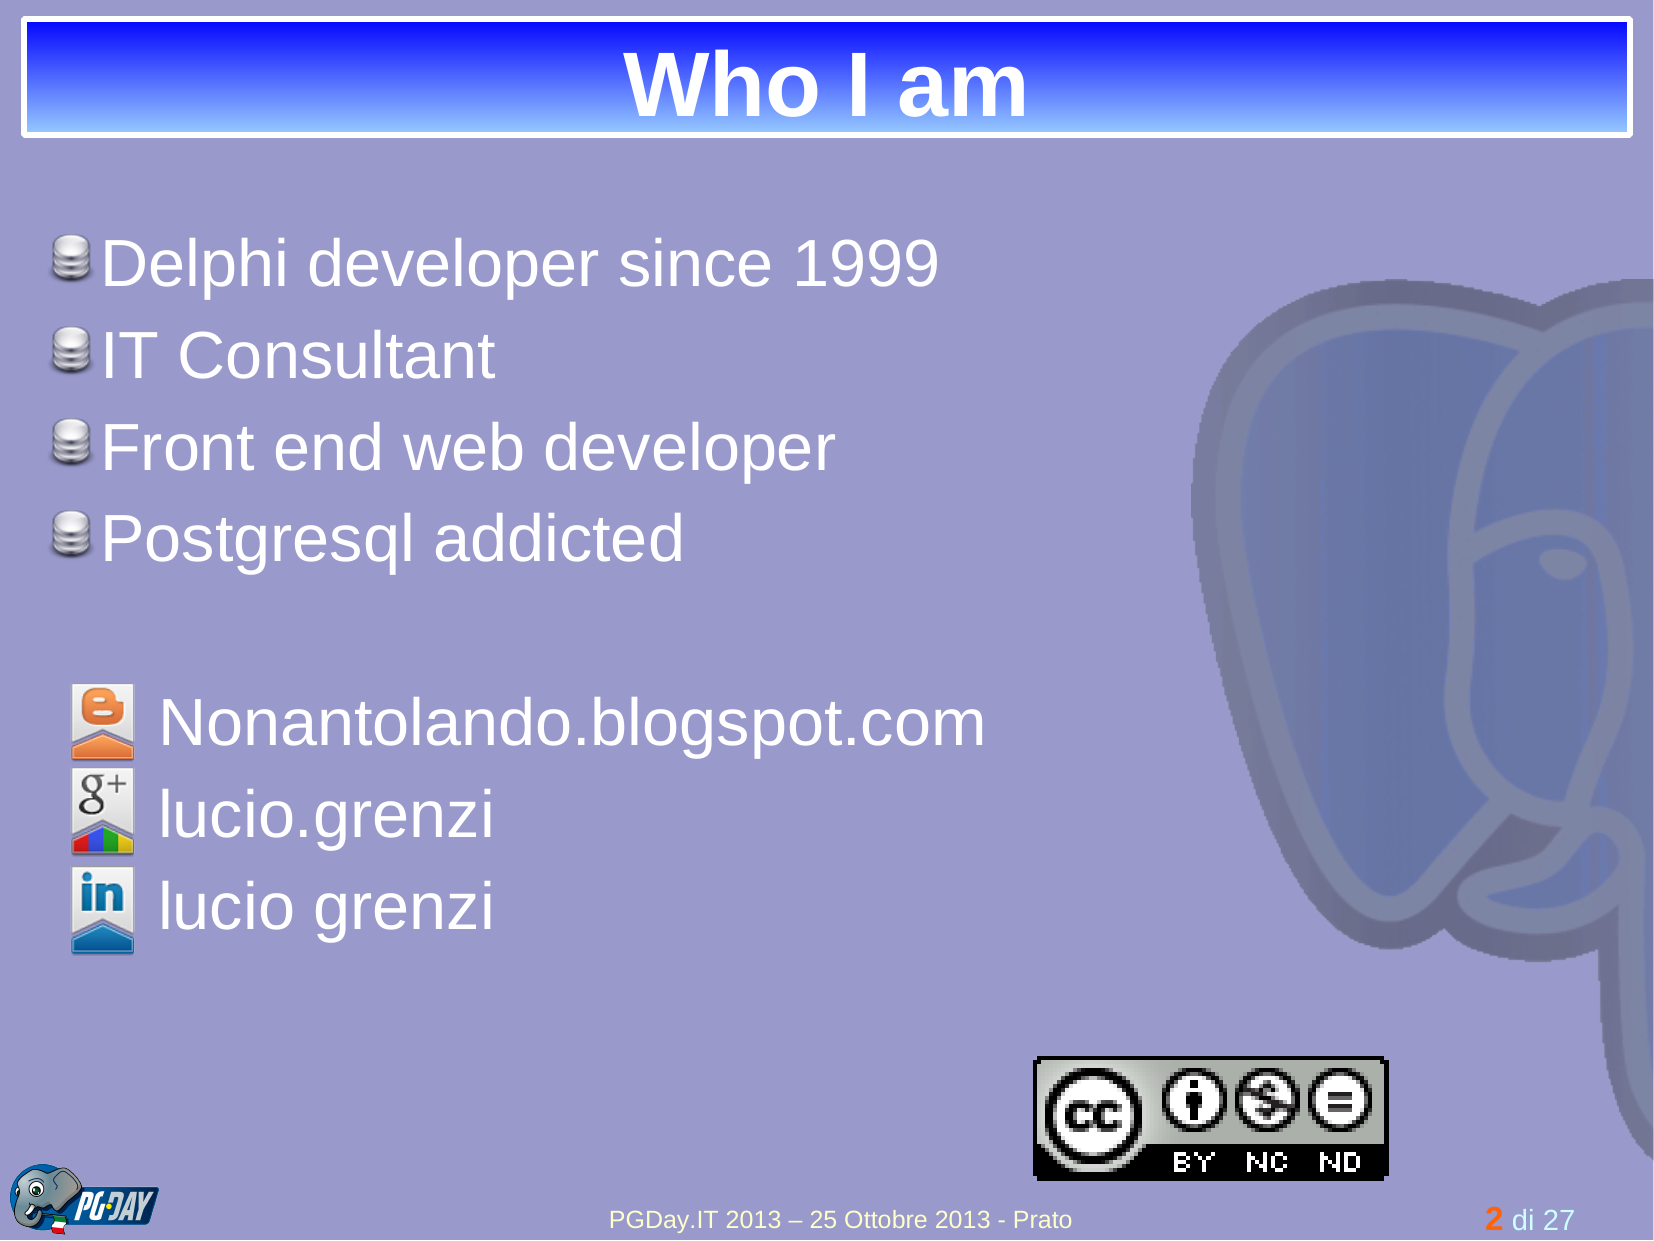

# Who I am
Delphi developer since 1999
IT Consultant
Front end web developer
Postgresql addicted
 Nonantolando.blogspot.com
 lucio.grenzi
 lucio grenzi